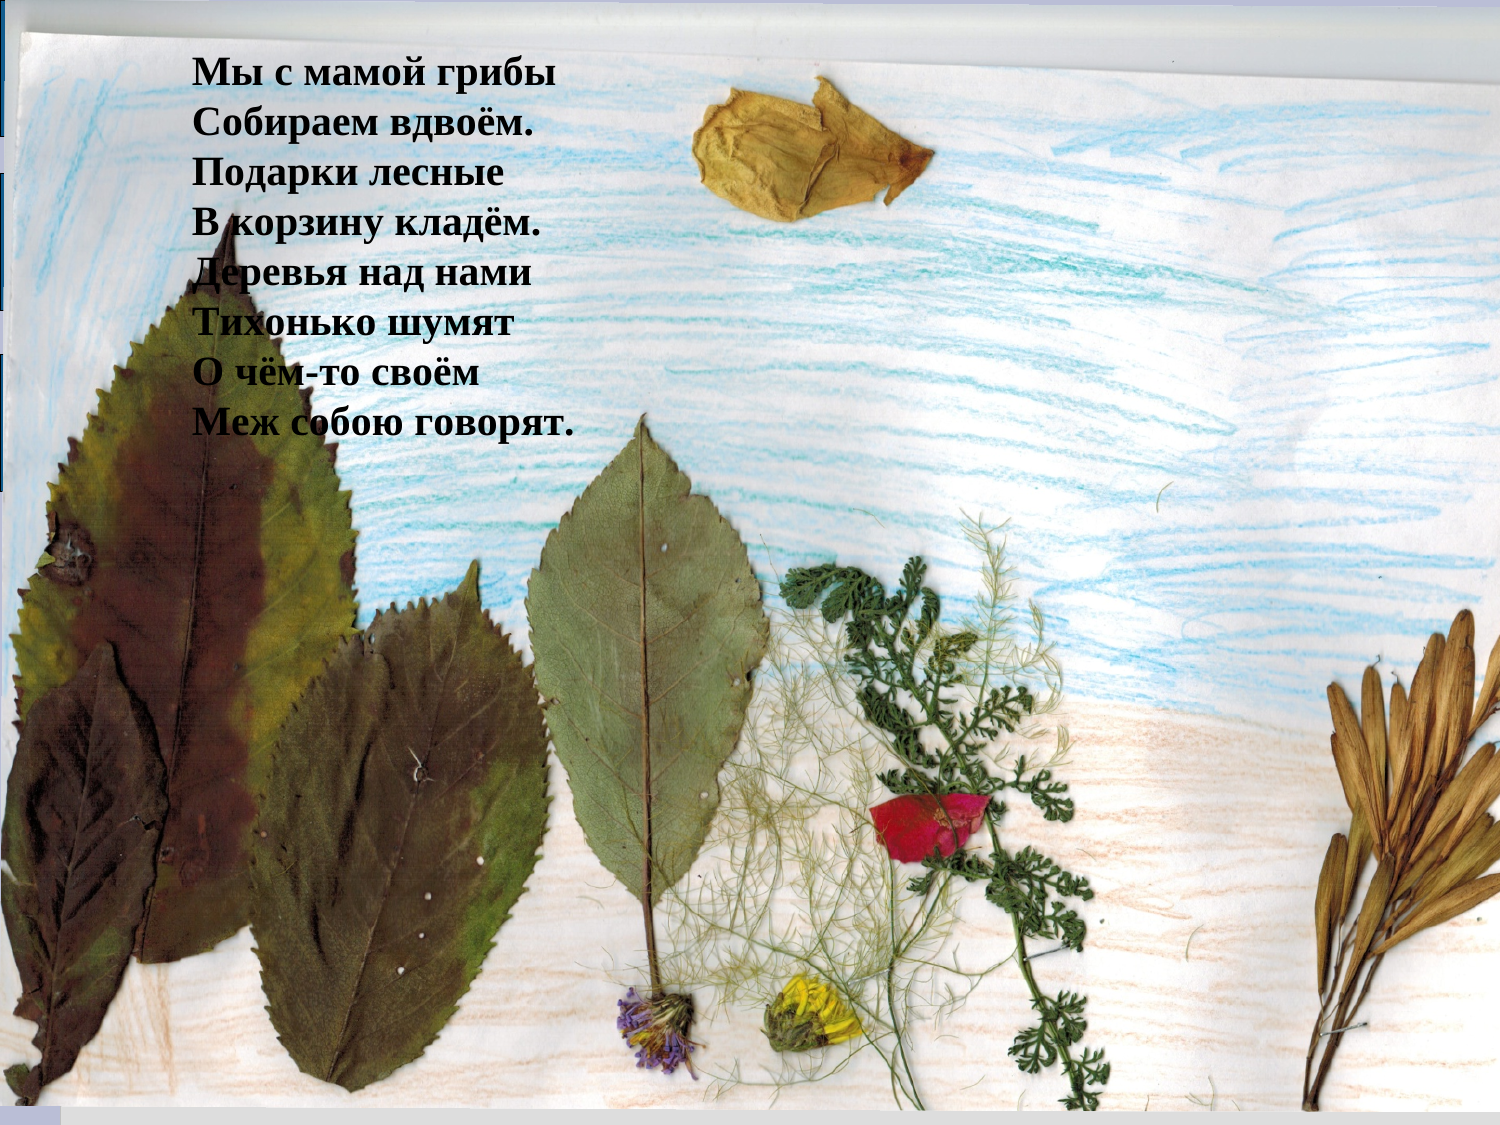

Мы с мамой грибы
Собираем вдвоём.
Подарки лесные
В корзину кладём.
Деревья над нами
Тихонько шумят
О чём-то своём
Меж собою говорят.
#